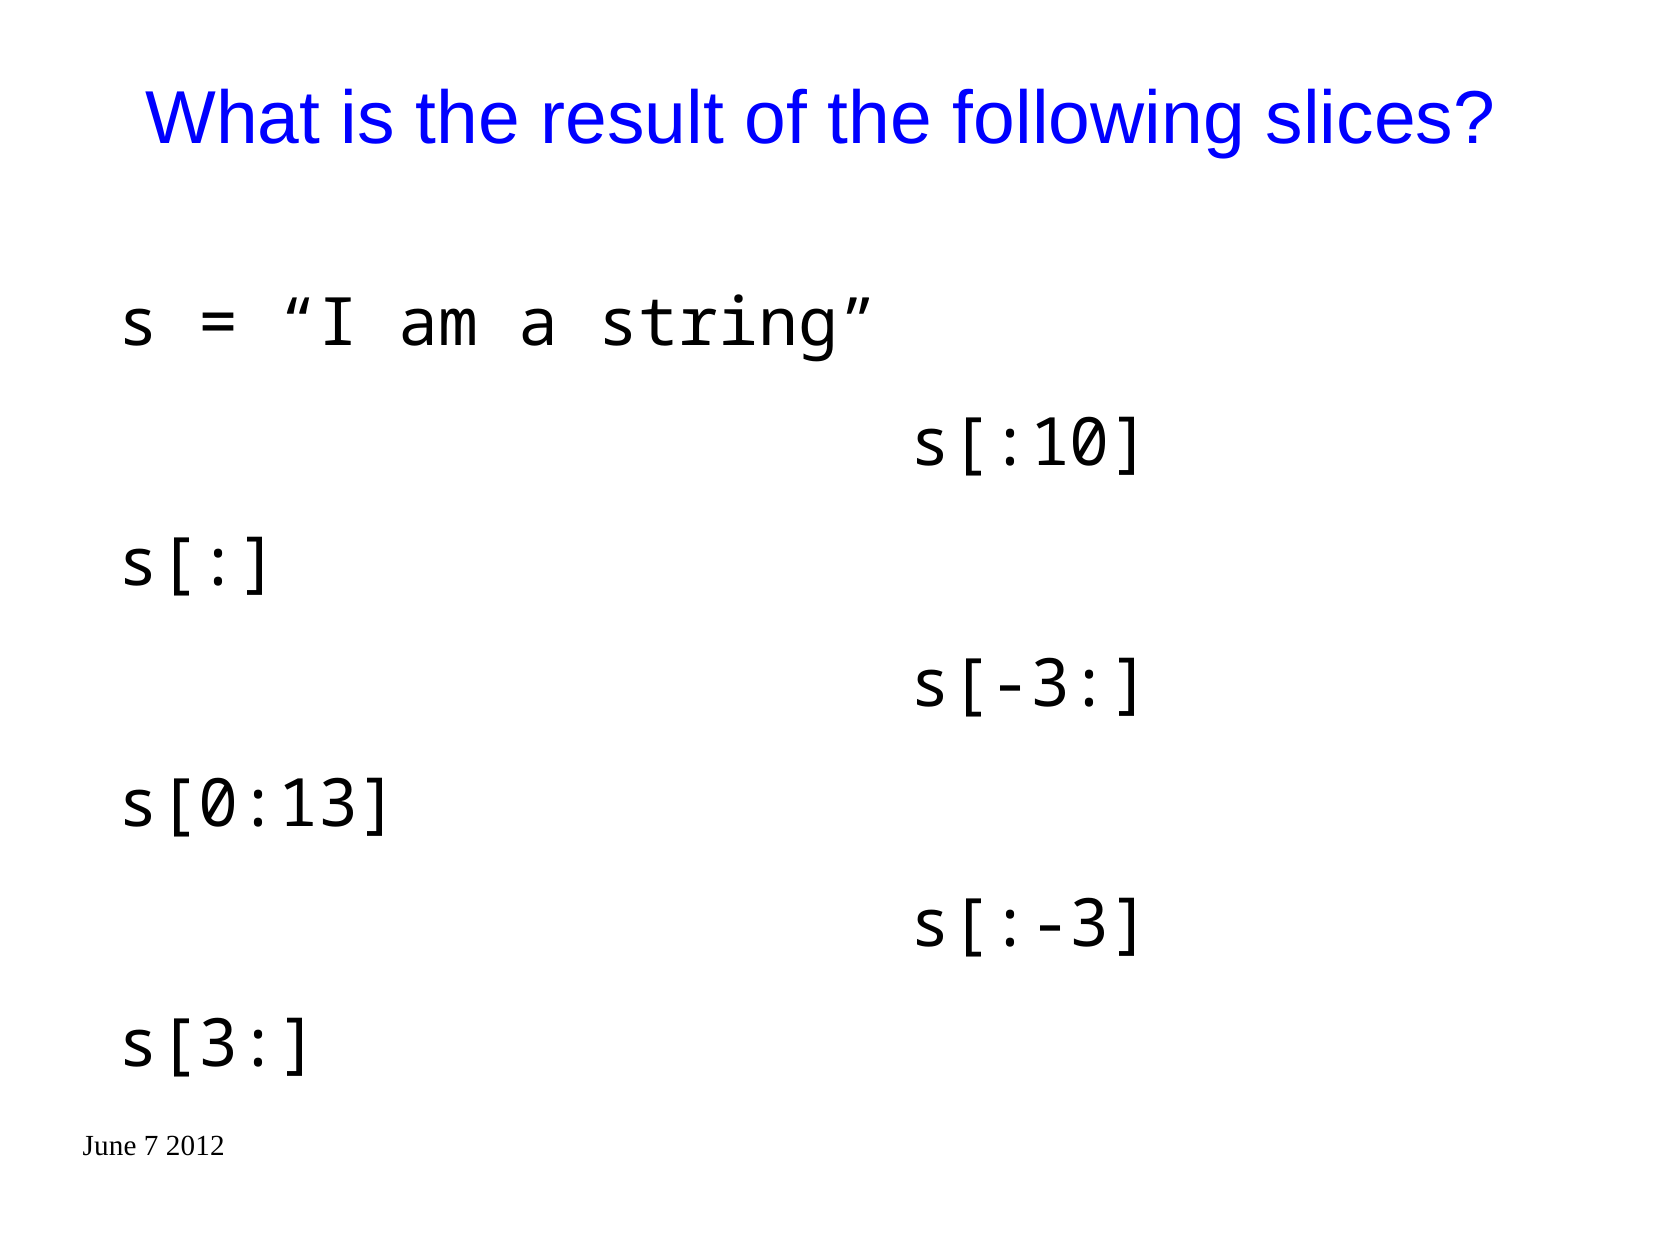

# What is the result of the following slices?
s = “I am a string”
s[:]
s[0:13]
s[3:]
s[:10]
s[-3:]
s[:-3]
June 7 2012